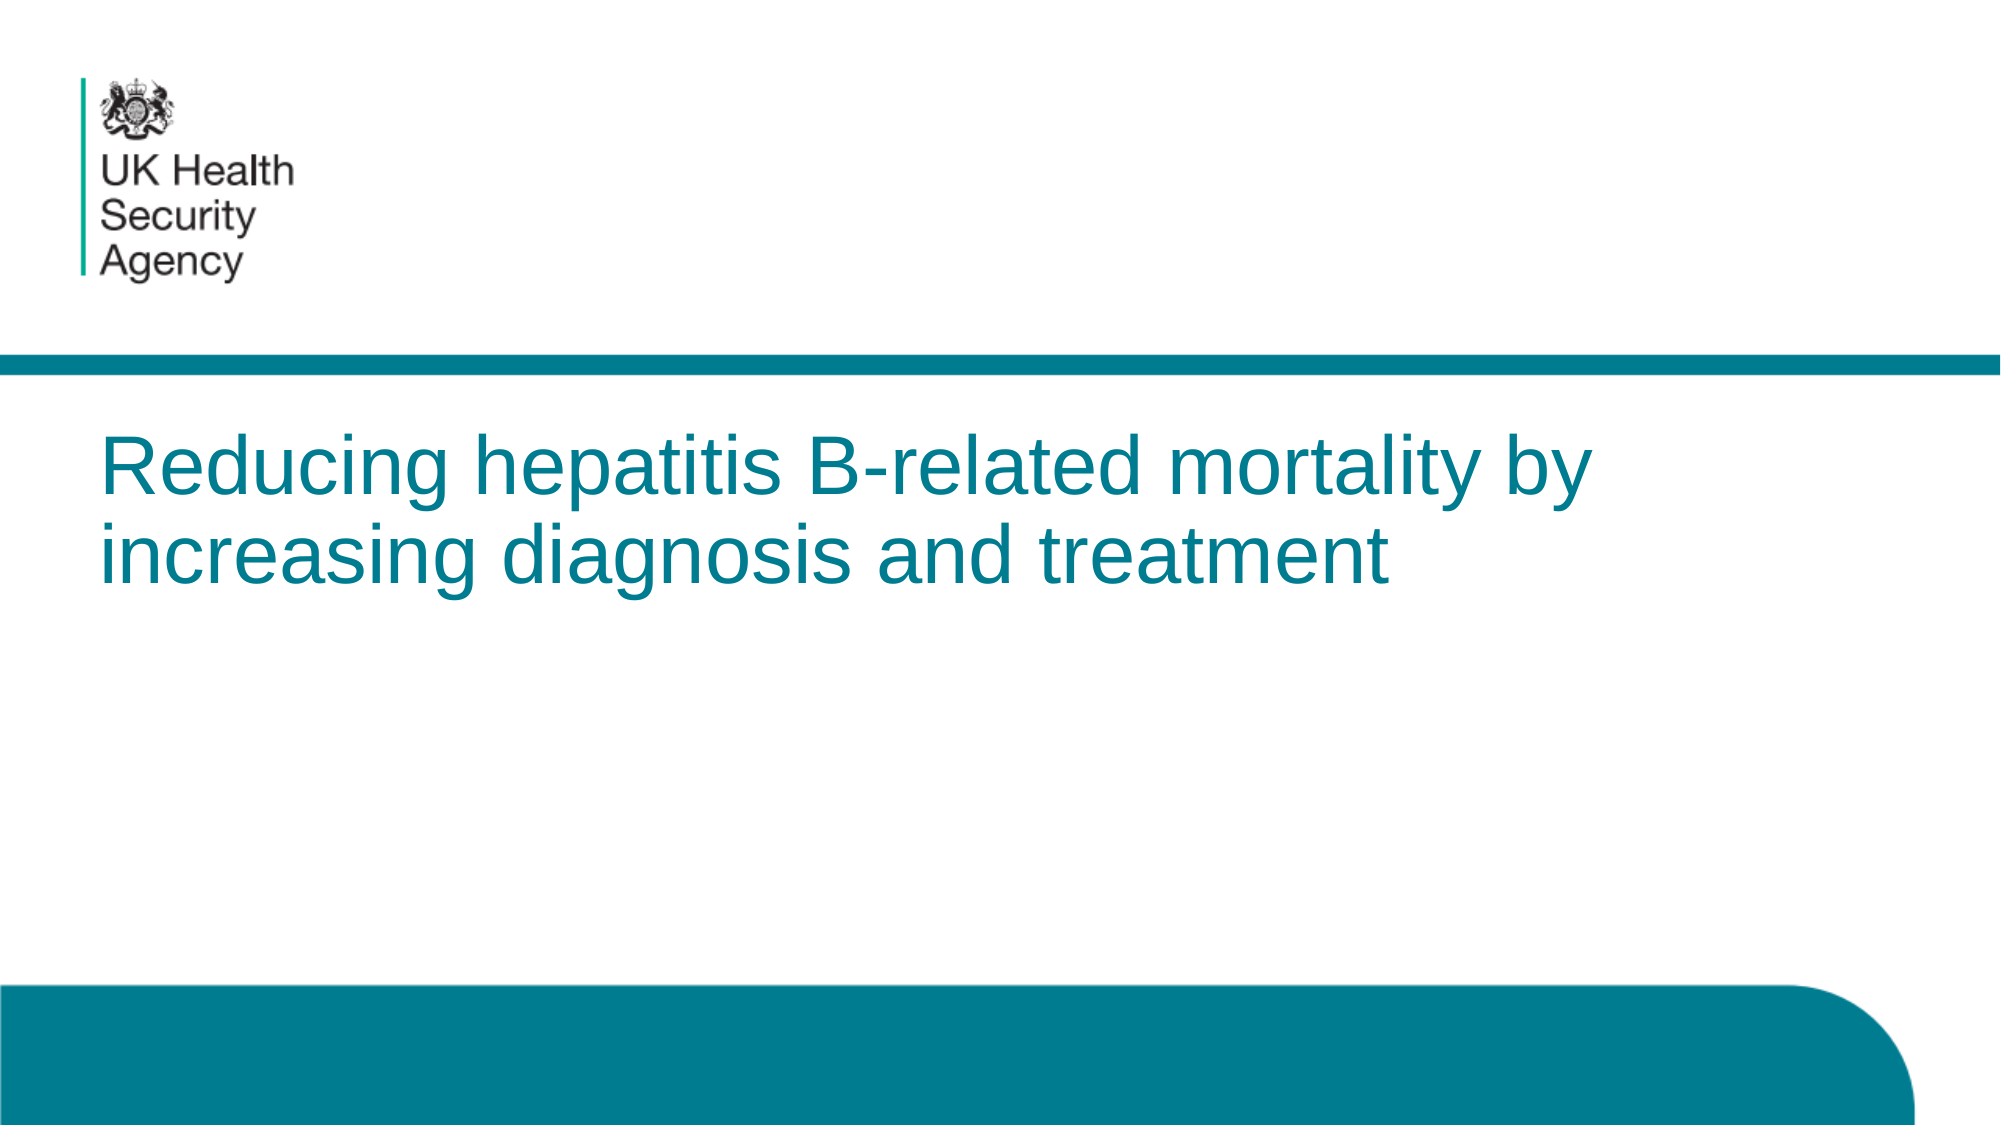

# Reducing hepatitis B-related mortality by increasing diagnosis and treatment